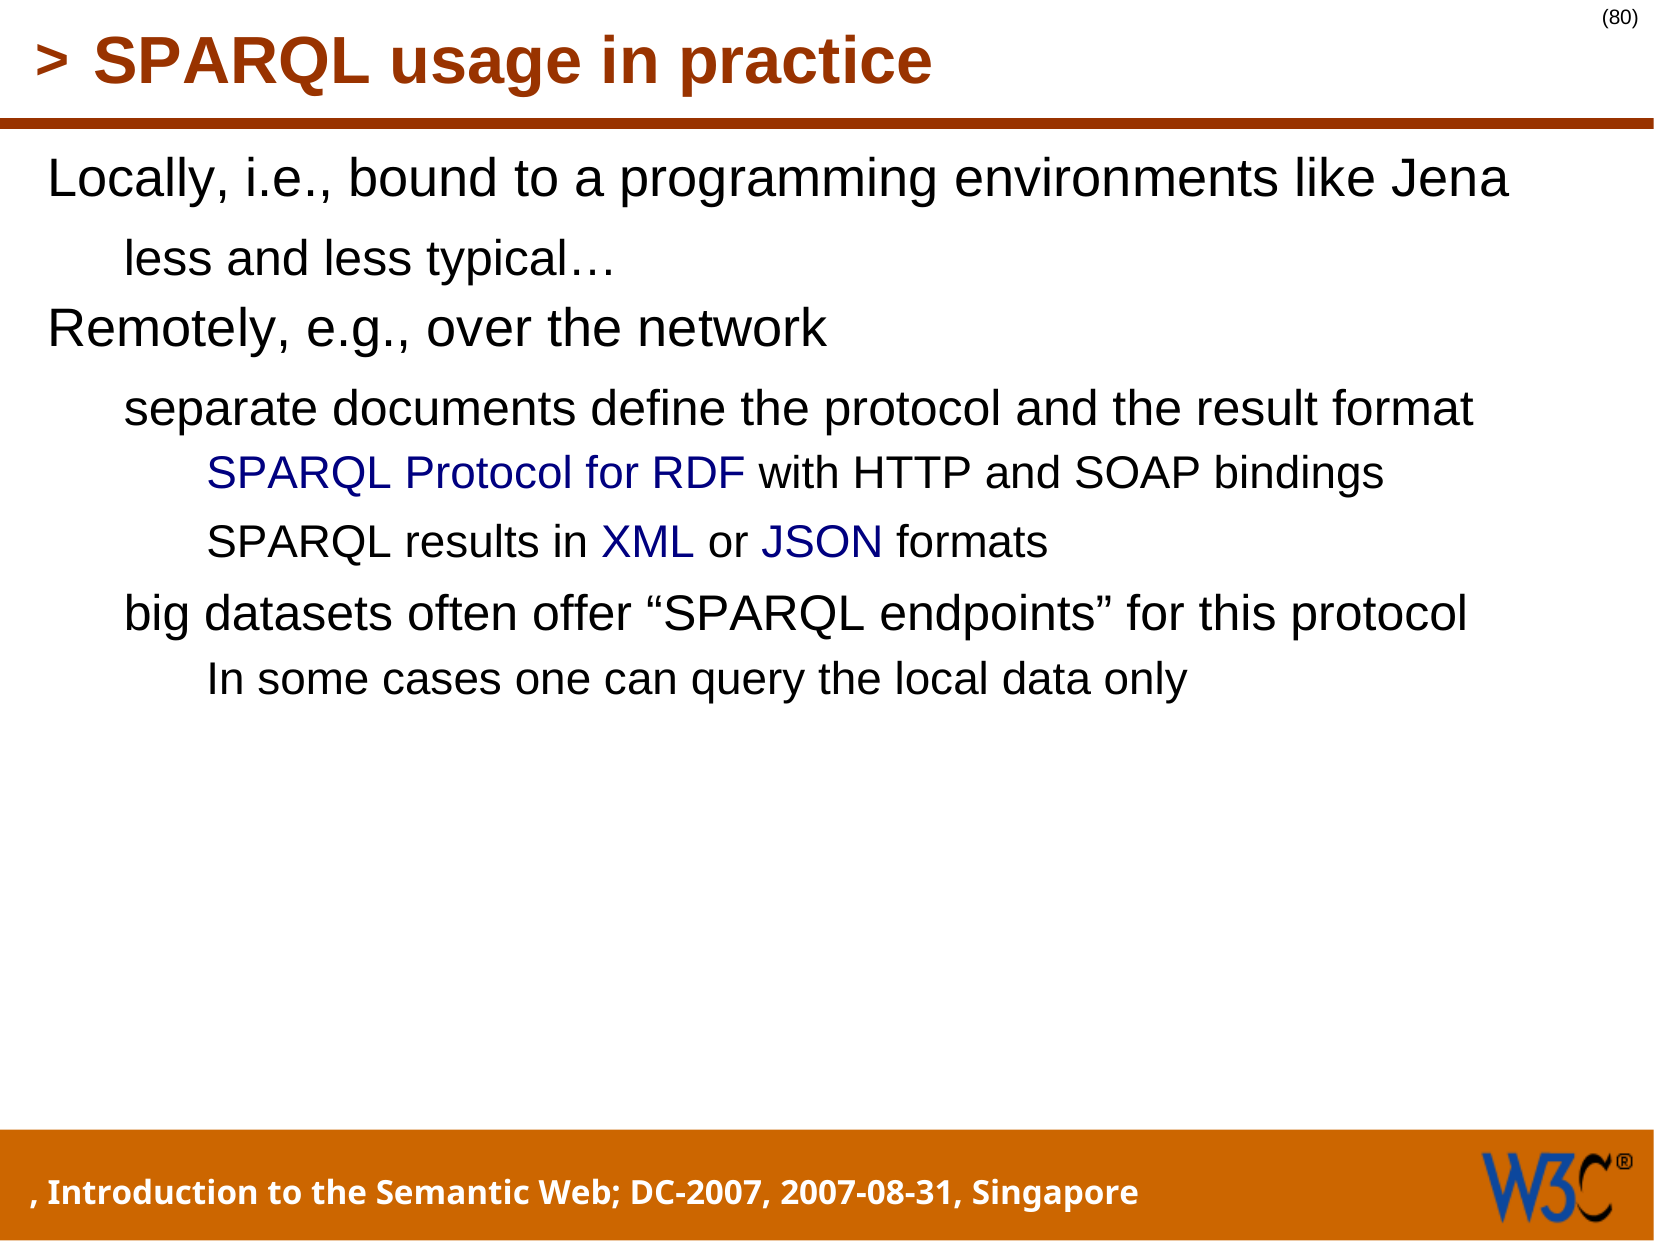

# SPARQL usage in practice
Locally, i.e., bound to a programming environments like Jena
less and less typical…
Remotely, e.g., over the network
separate documents define the protocol and the result format
SPARQL Protocol for RDF with HTTP and SOAP bindings
SPARQL results in XML or JSON formats
big datasets often offer “SPARQL endpoints” for this protocol
In some cases one can query the local data only